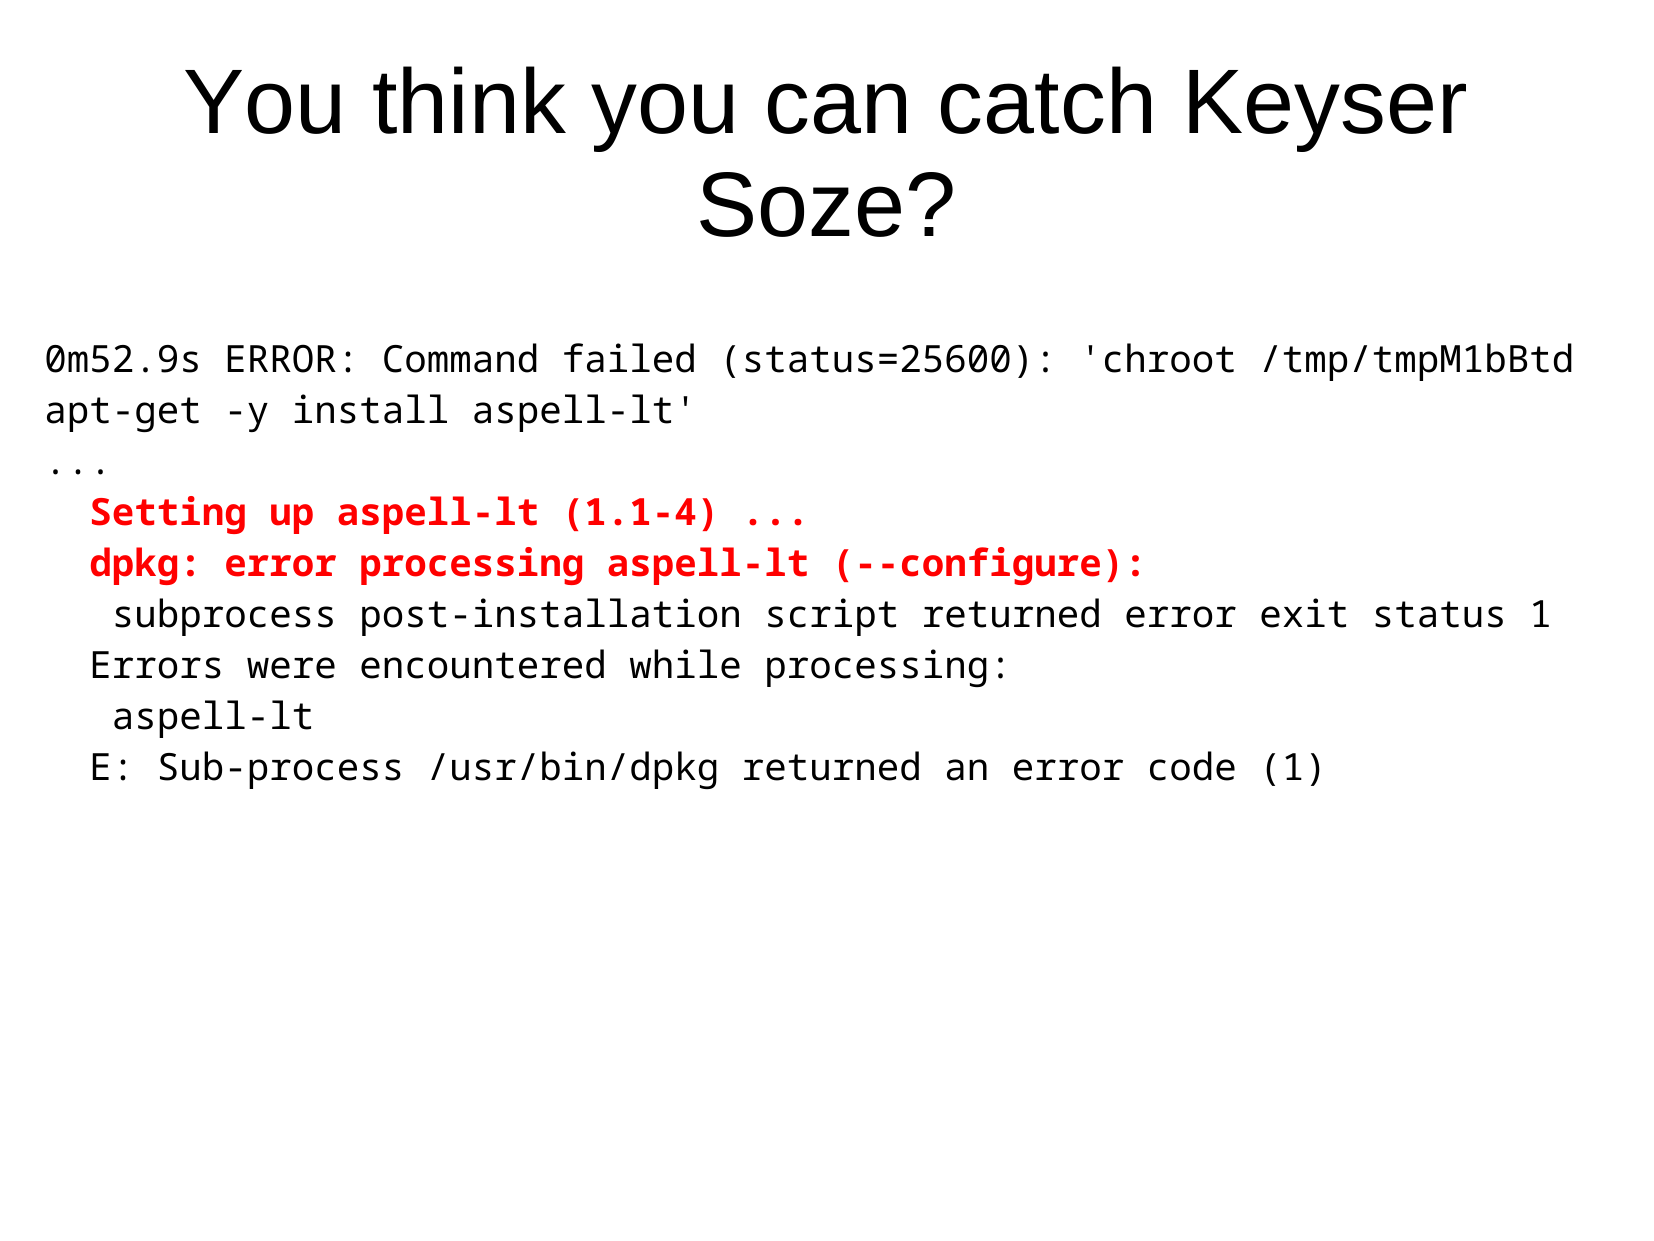

# You think you can catch Keyser Soze?
0m52.9s ERROR: Command failed (status=25600): 'chroot /tmp/tmpM1bBtd
apt-get -y install aspell-lt'
...
 Setting up aspell-lt (1.1-4) ...
 dpkg: error processing aspell-lt (--configure):
 subprocess post-installation script returned error exit status 1
 Errors were encountered while processing:
 aspell-lt
 E: Sub-process /usr/bin/dpkg returned an error code (1)